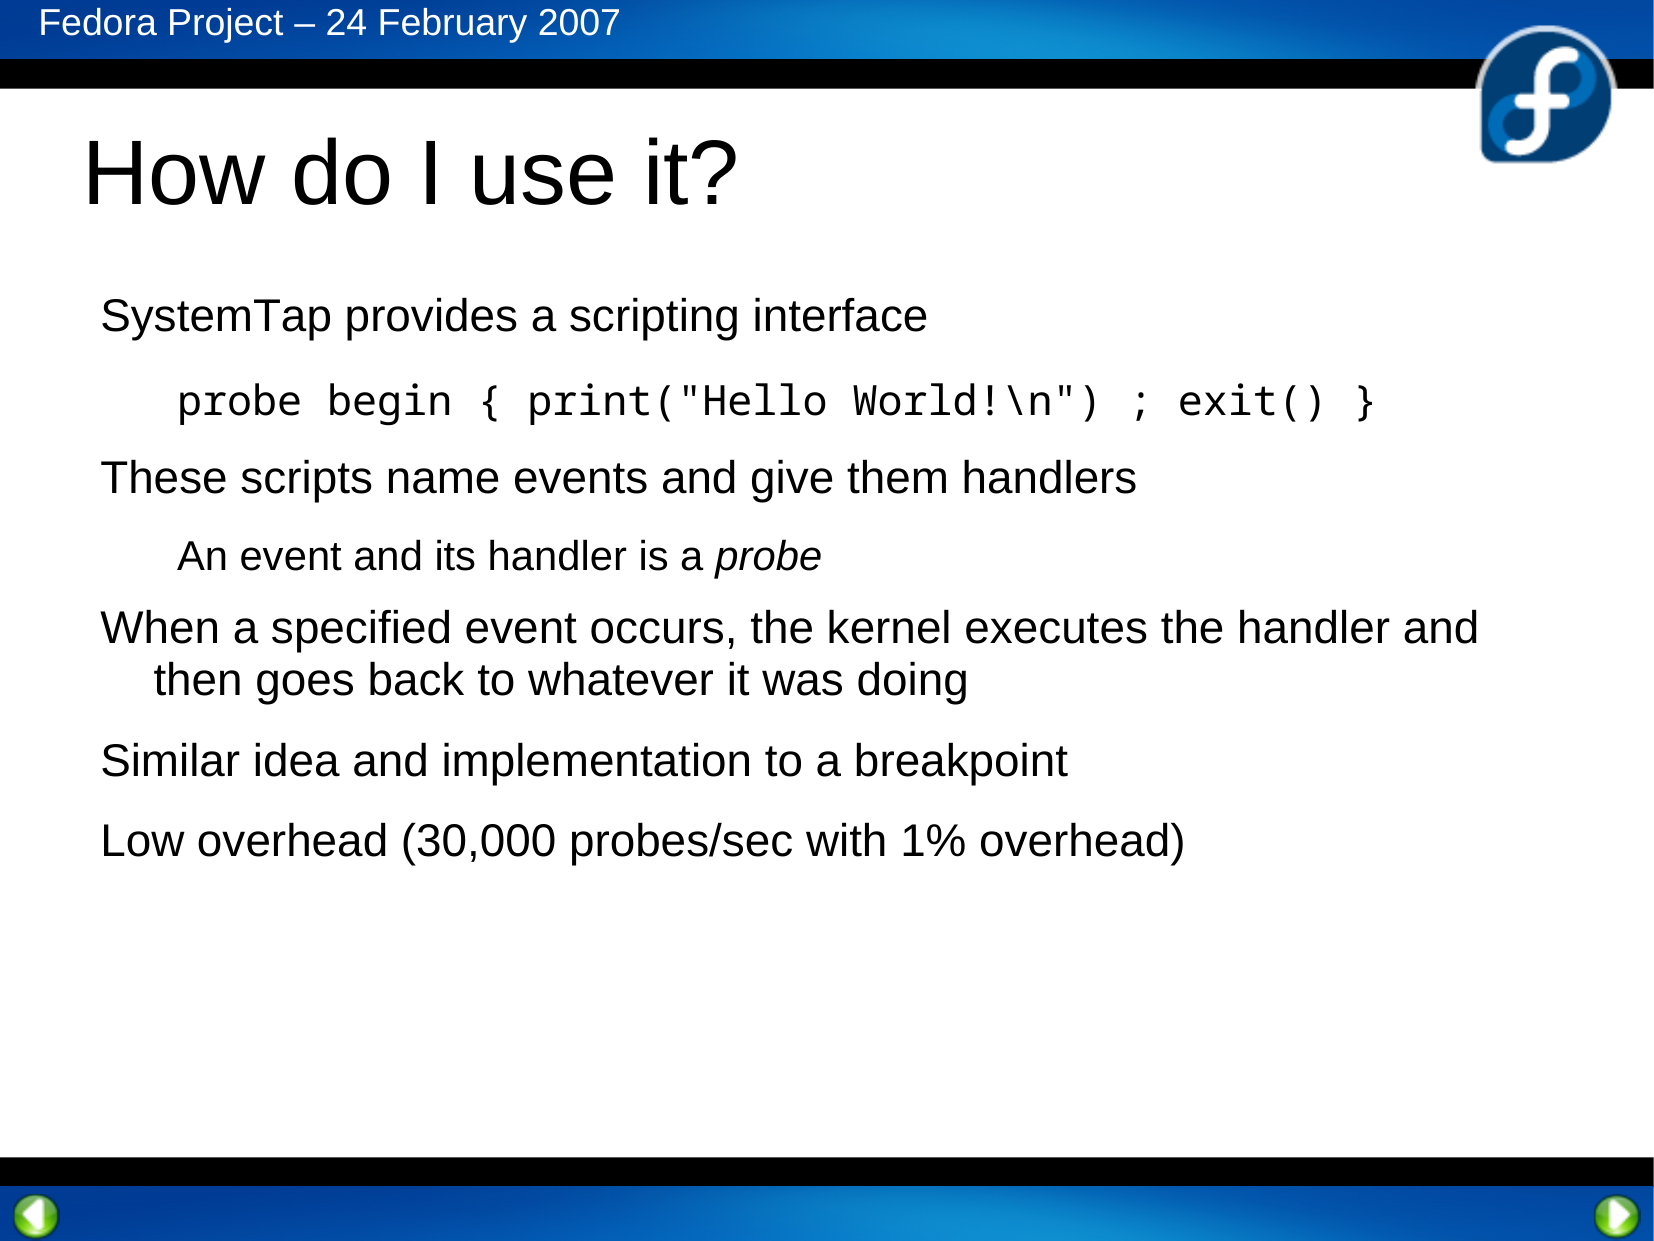

# How do I use it?
SystemTap provides a scripting interface
probe begin { print("Hello World!\n") ; exit() }
These scripts name events and give them handlers
An event and its handler is a probe
When a specified event occurs, the kernel executes the handler and then goes back to whatever it was doing
Similar idea and implementation to a breakpoint
Low overhead (30,000 probes/sec with 1% overhead)